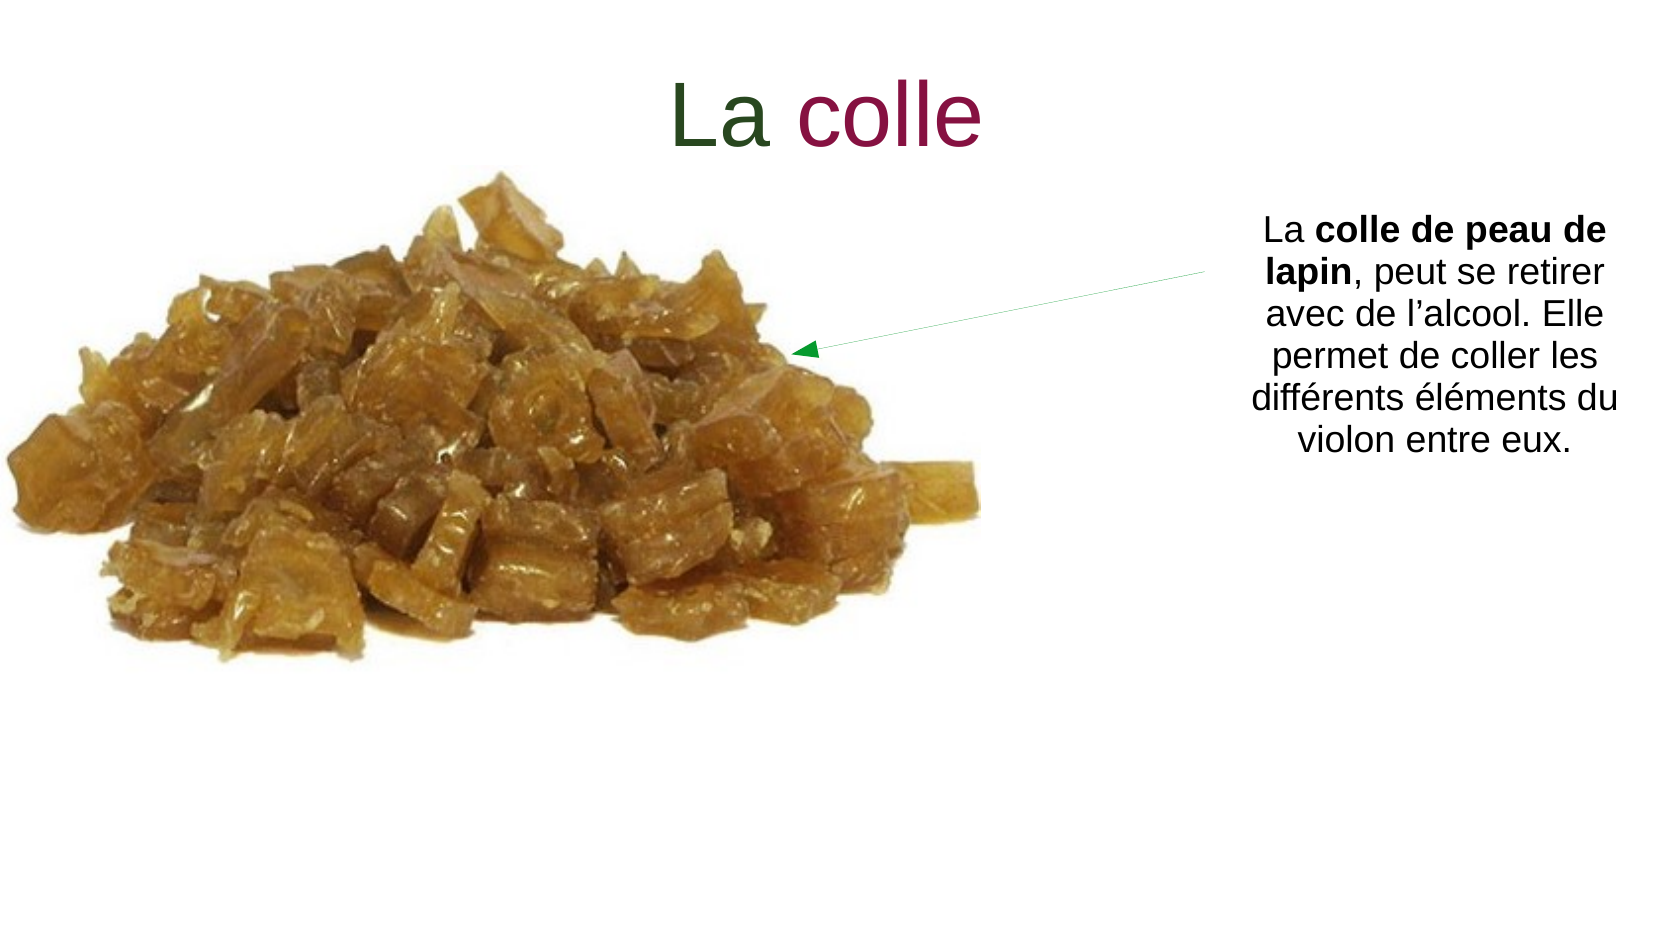

# La colle
La colle de peau de lapin, peut se retirer avec de l’alcool. Elle permet de coller les différents éléments du violon entre eux.